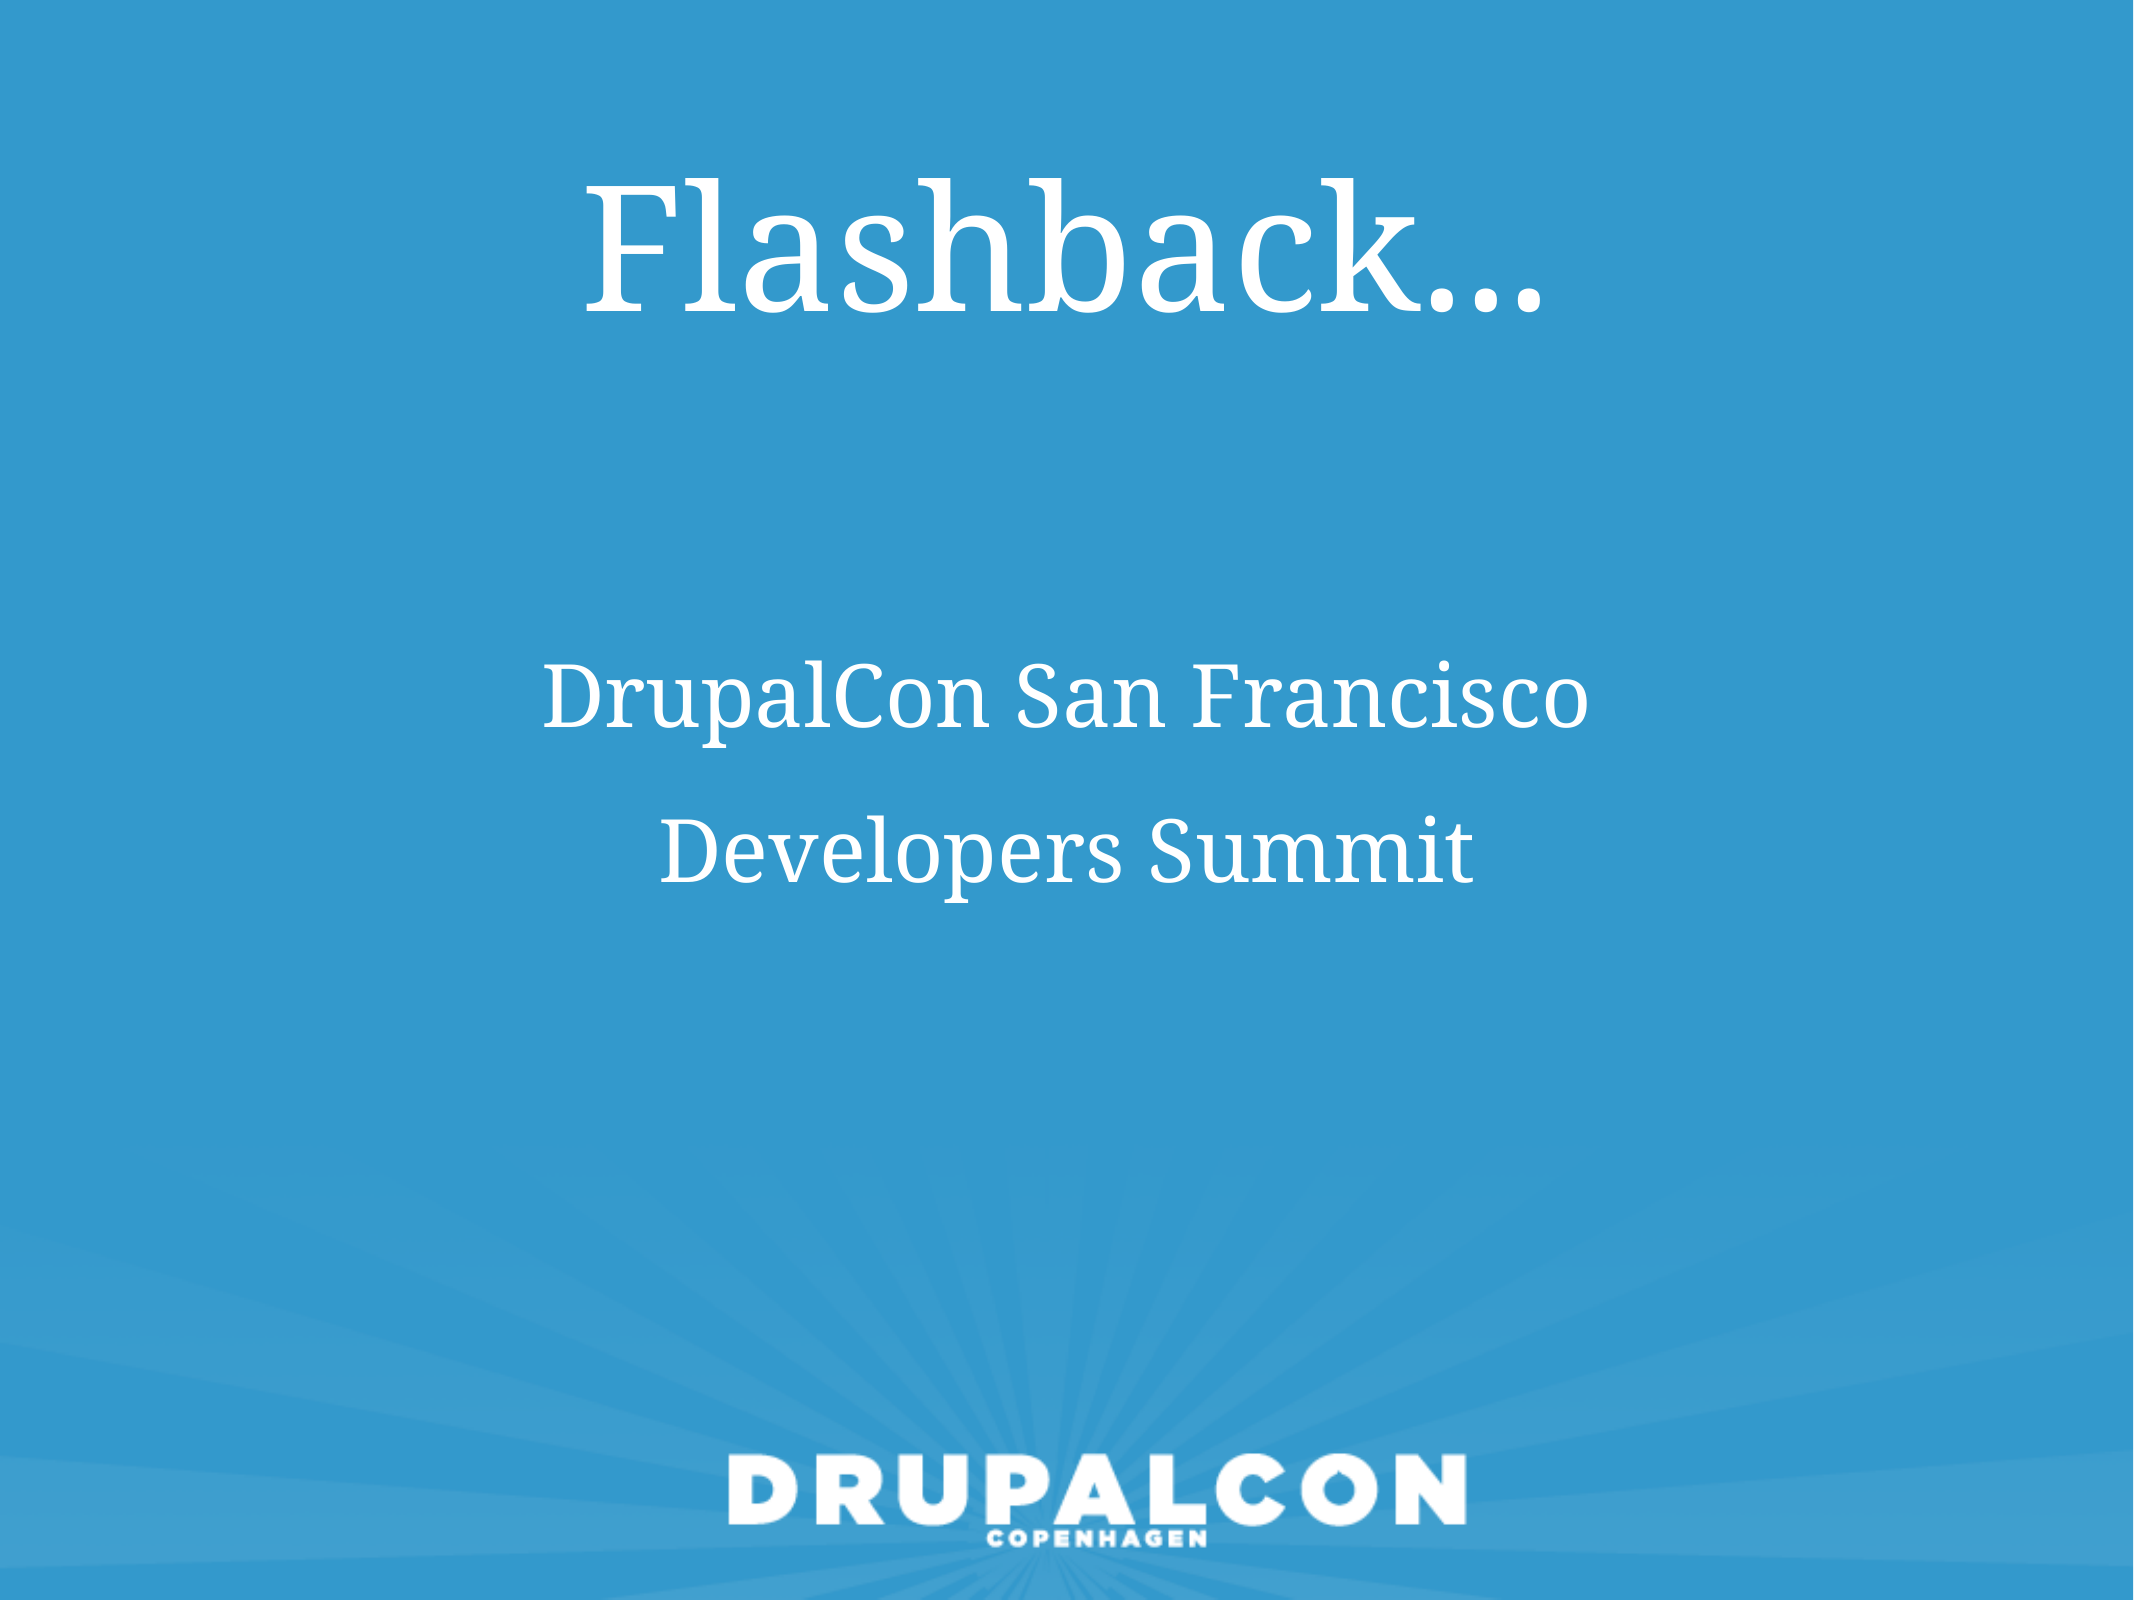

# Flashback...
DrupalCon San Francisco
Developers Summit